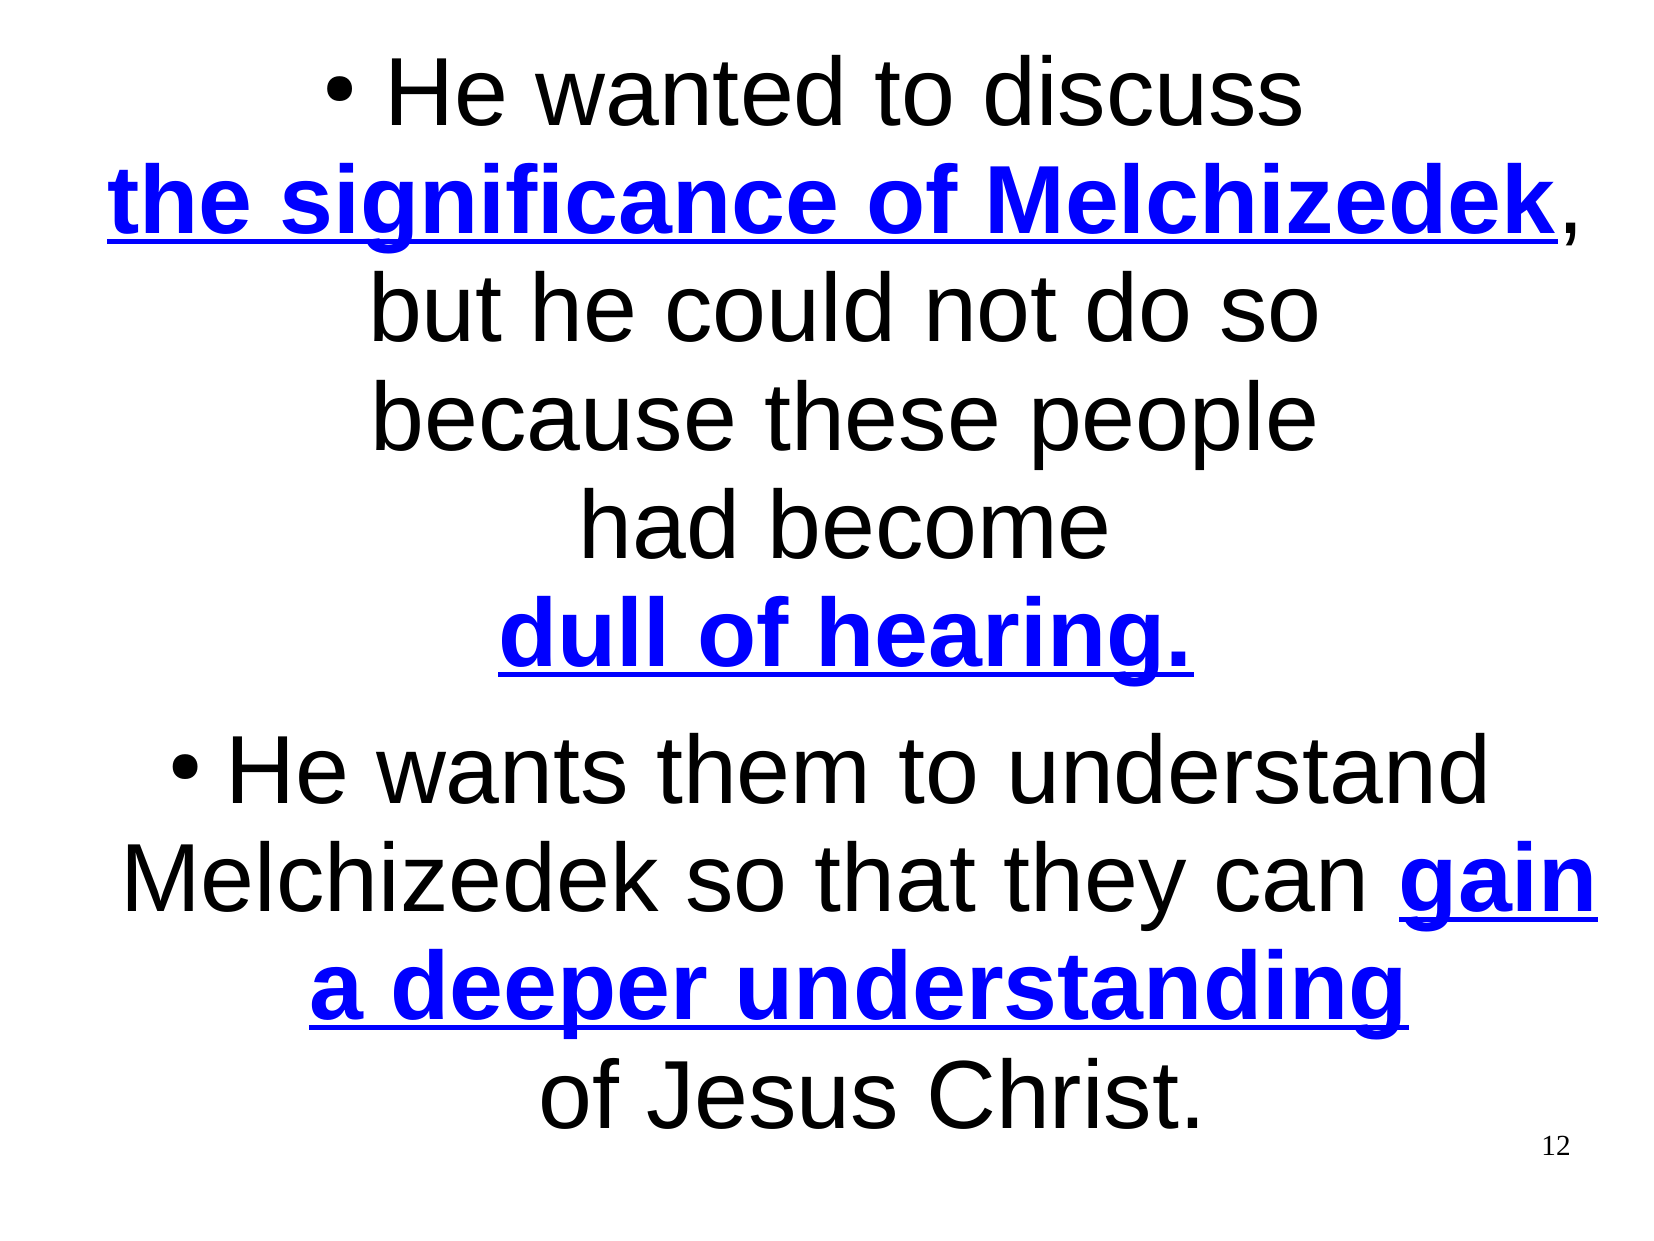

# He wanted to discuss the significance of Melchizedek, but he could not do so because these people had become dull of hearing.
He wants them to understand Melchizedek so that they can gain a deeper understanding
 of Jesus Christ.
12